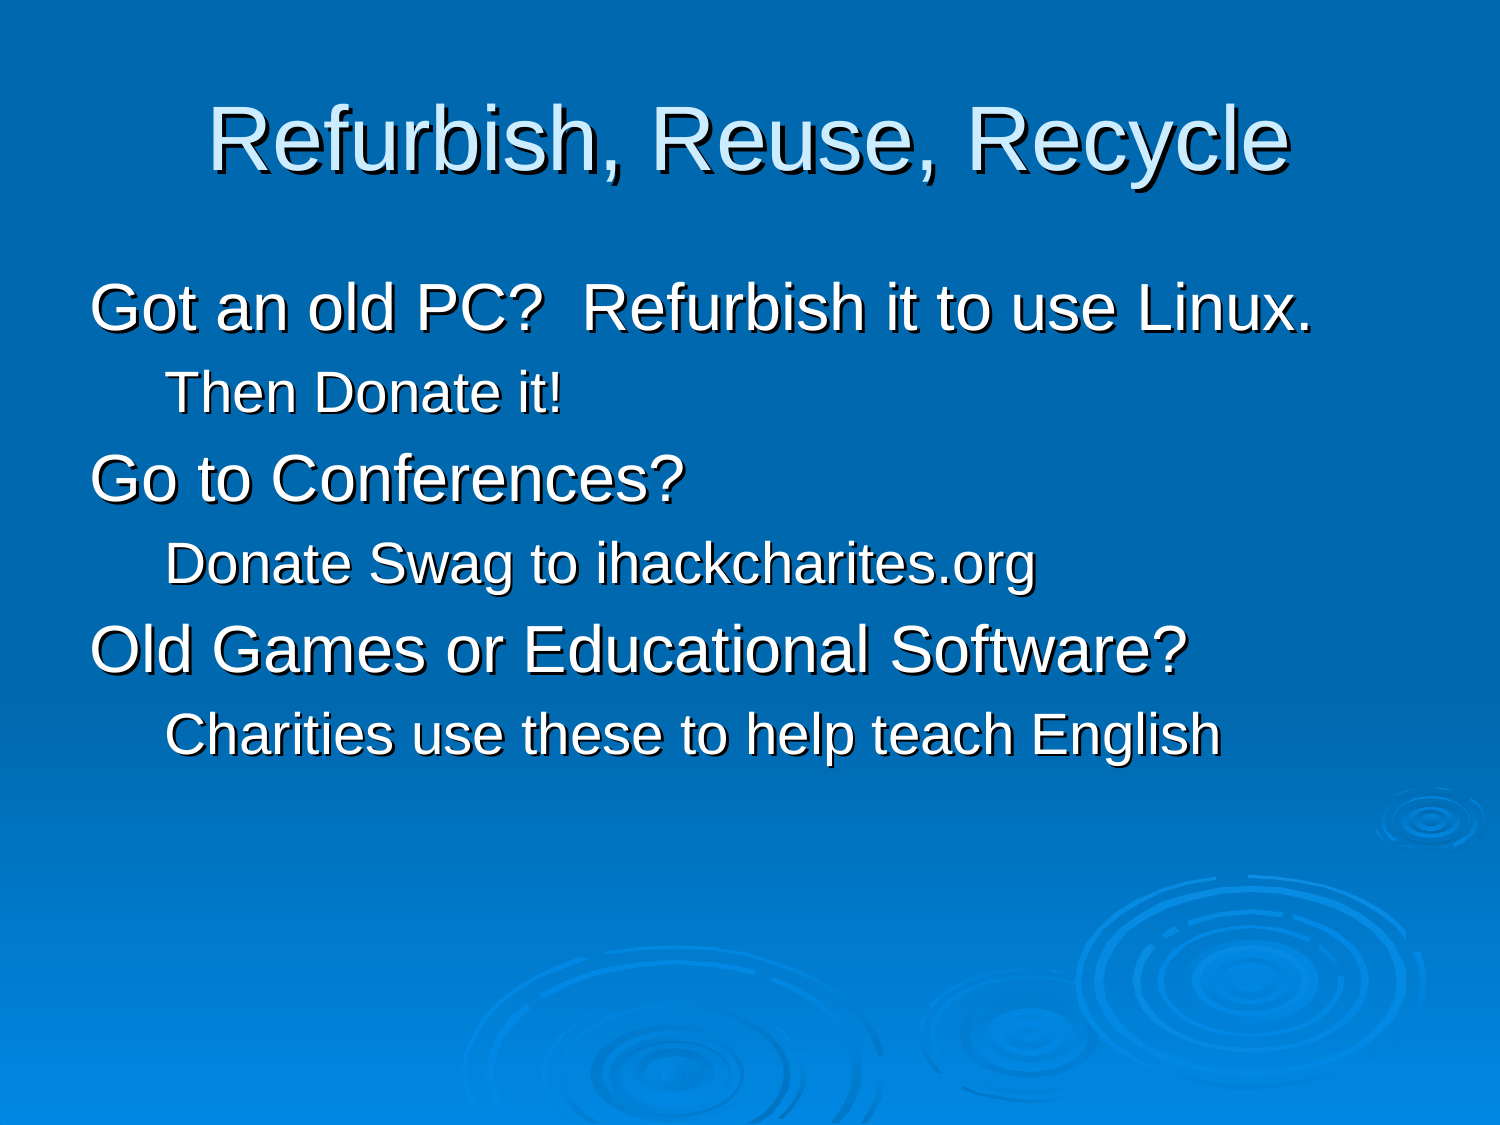

# Refurbish, Reuse, Recycle
Got an old PC? Refurbish it to use Linux.
Then Donate it!
Go to Conferences?
Donate Swag to ihackcharites.org
Old Games or Educational Software?
Charities use these to help teach English